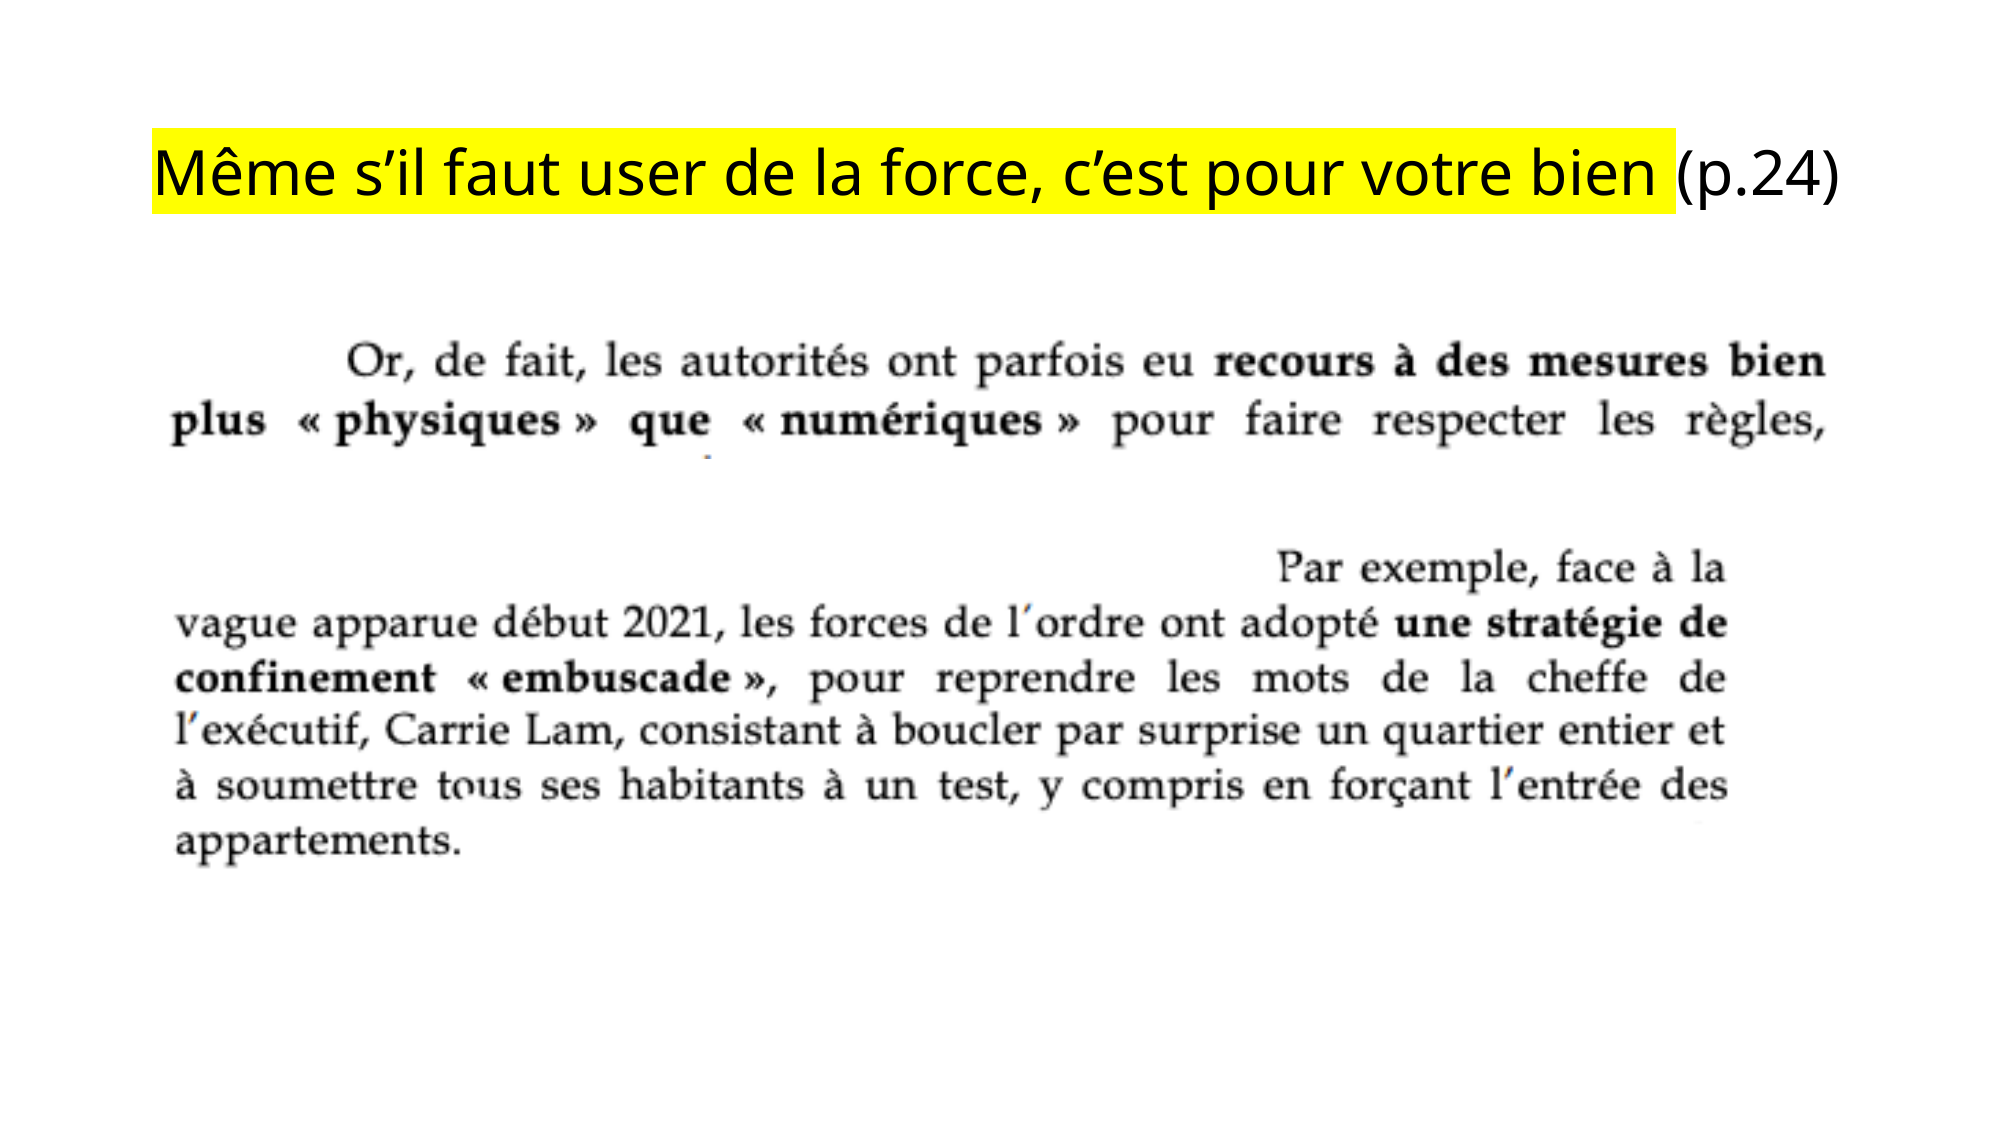

# Même s’il faut user de la force, c’est pour votre bien (p.24)